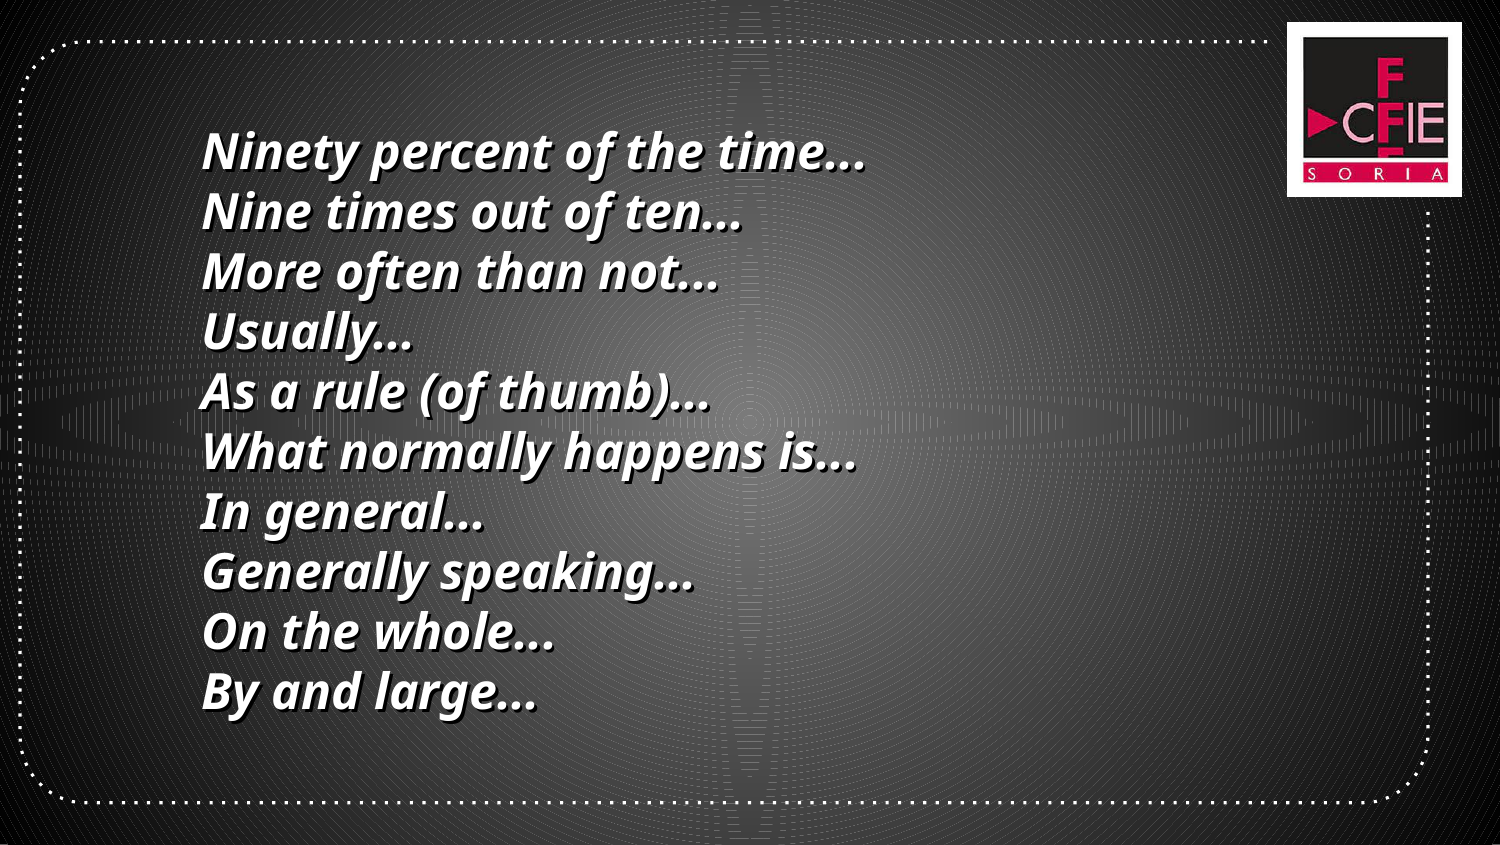

Ninety percent of the time...
Nine times out of ten...
More often than not...
Usually...
As a rule (of thumb)...
What normally happens is...
In general...
Generally speaking...
On the whole...
By and large...